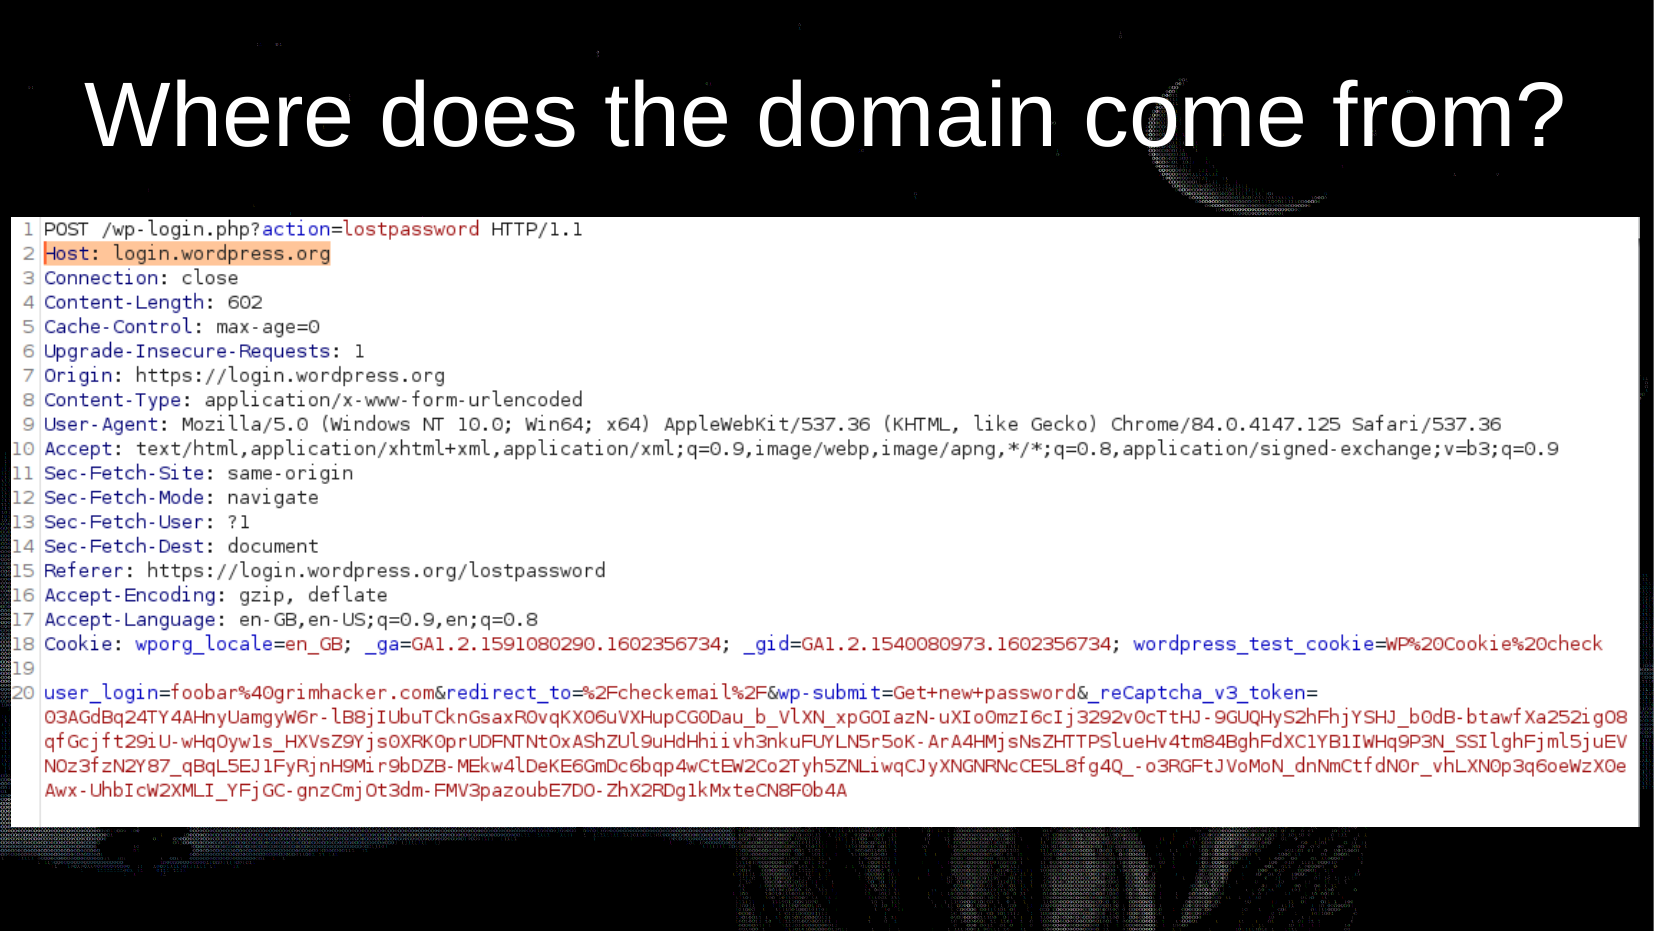

# Where does the domain come from?